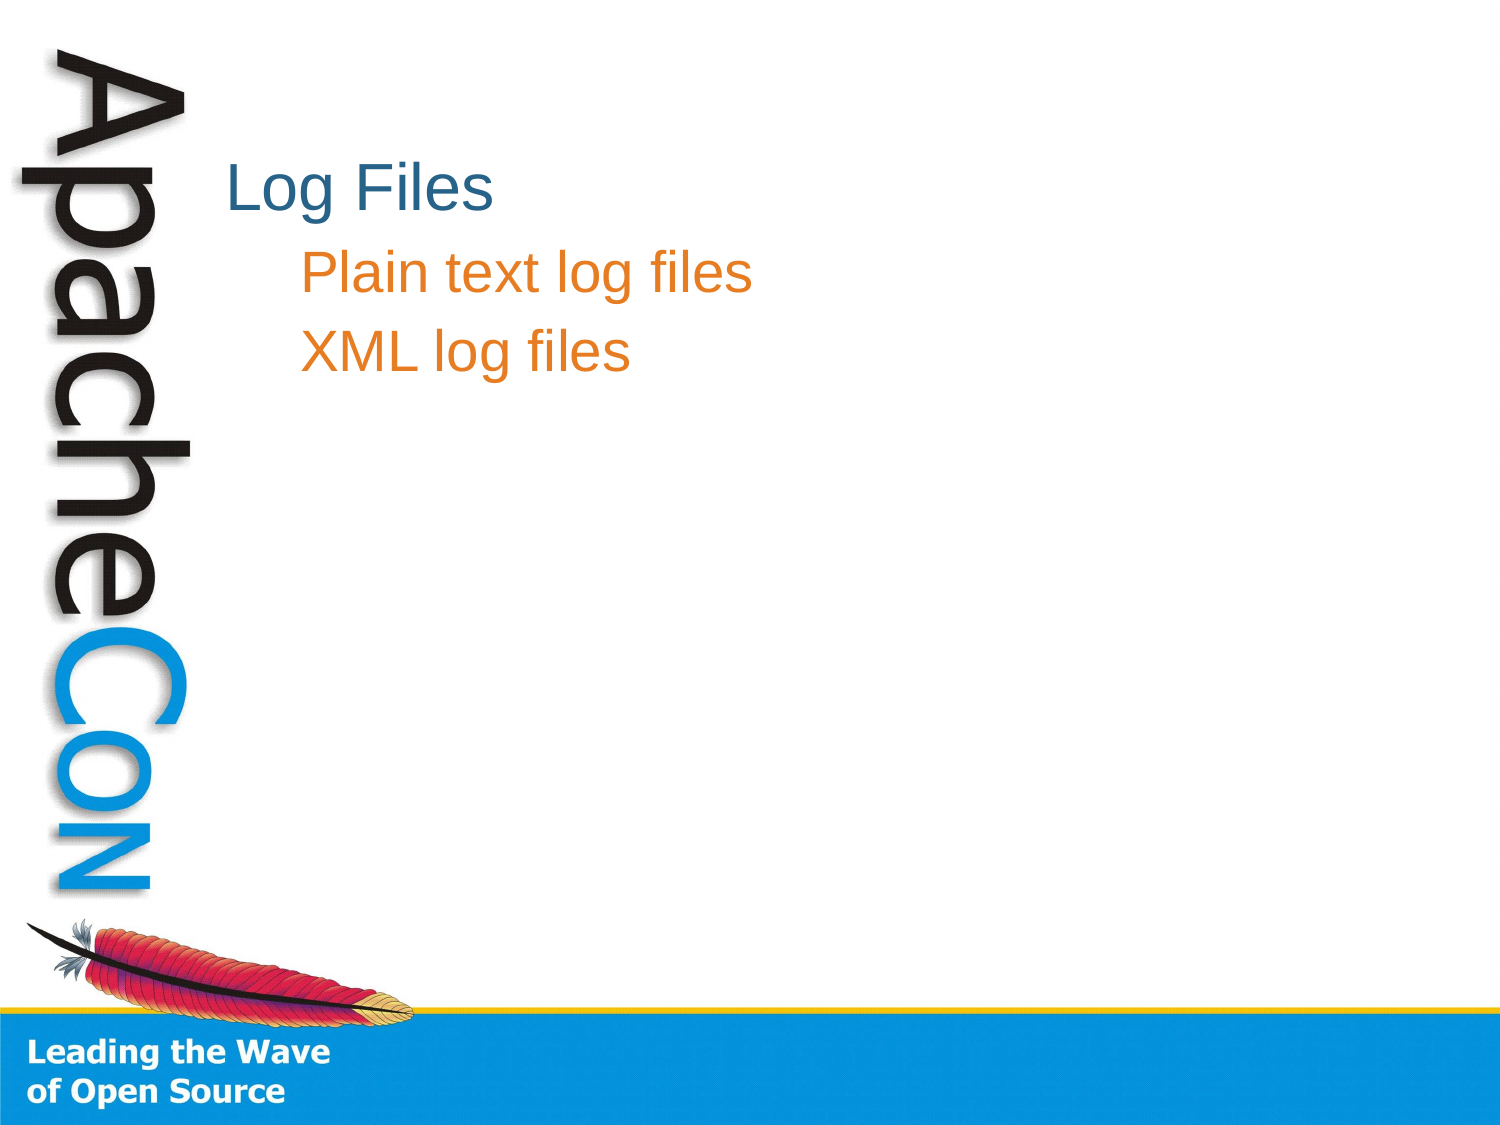

#
Log Files
Plain text log files
XML log files